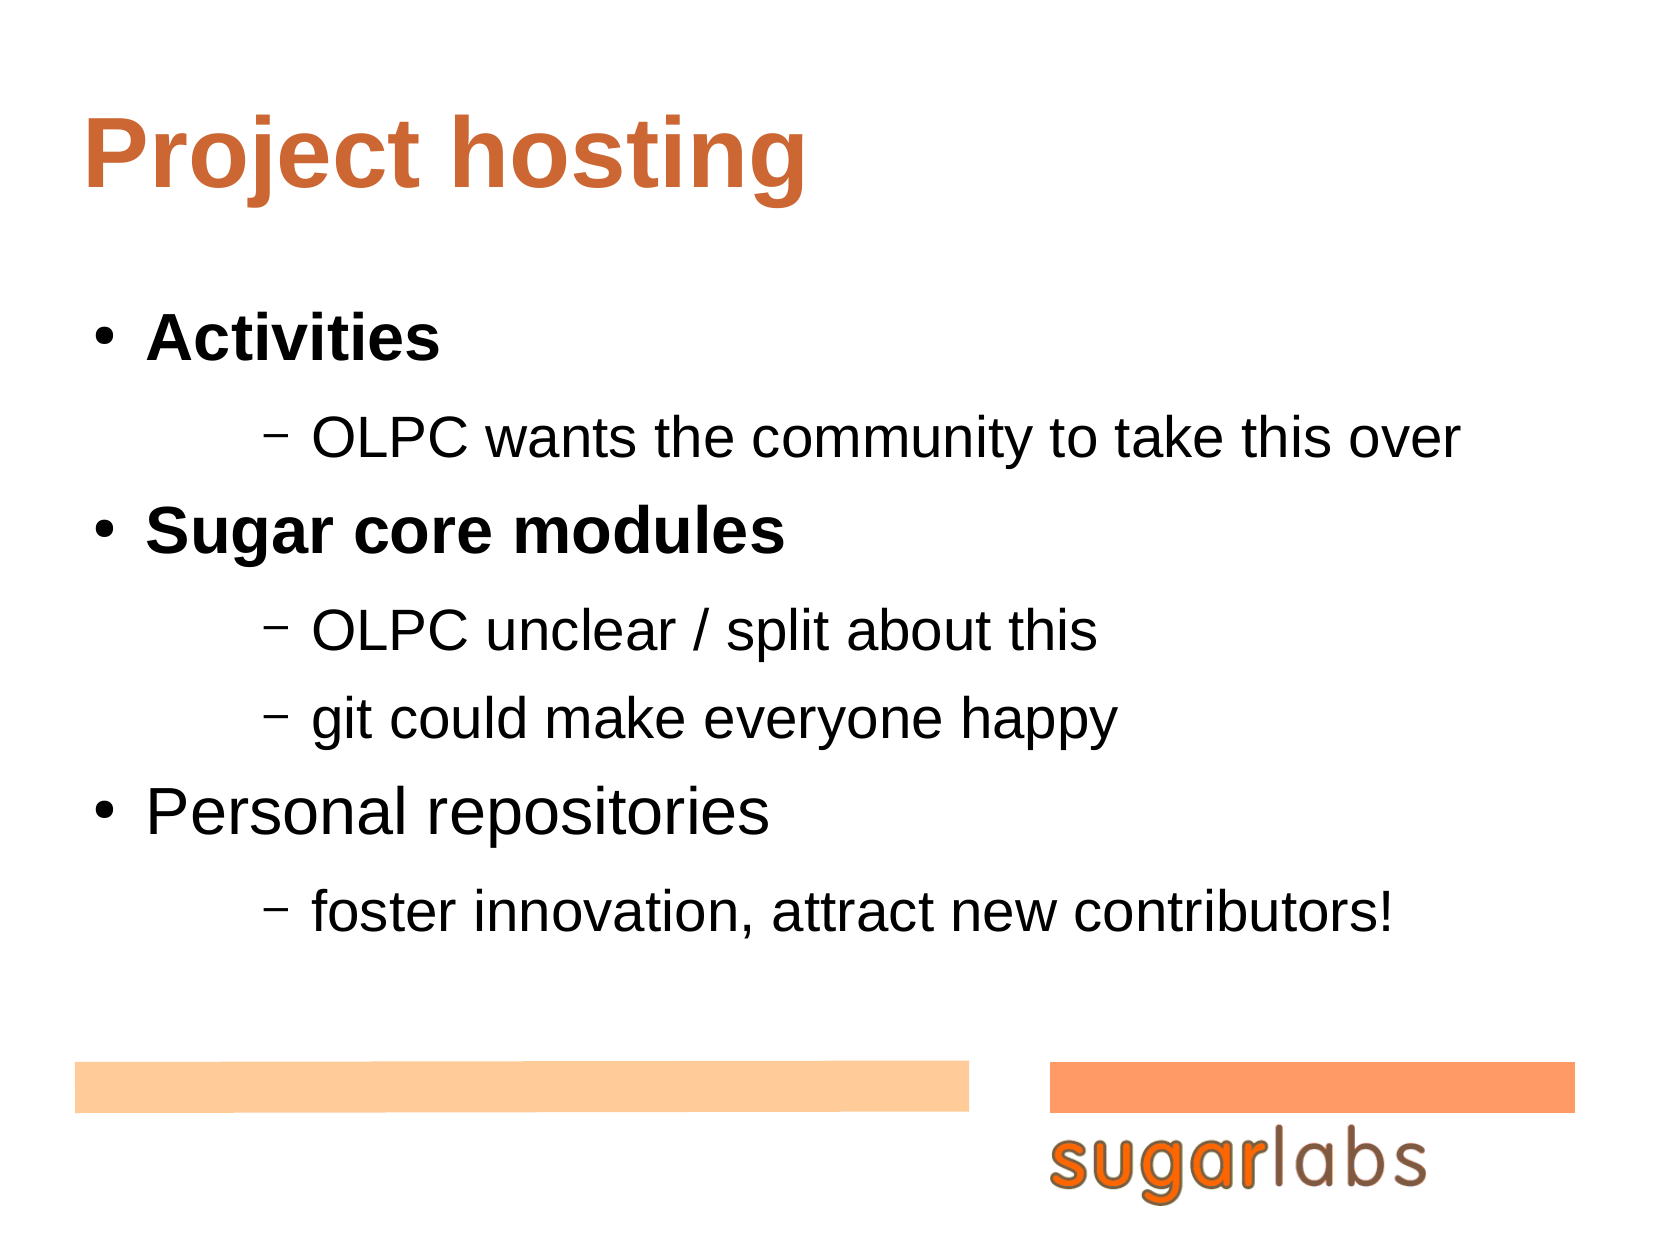

# Project hosting
Activities
OLPC wants the community to take this over
Sugar core modules
OLPC unclear / split about this
git could make everyone happy
Personal repositories
foster innovation, attract new contributors!